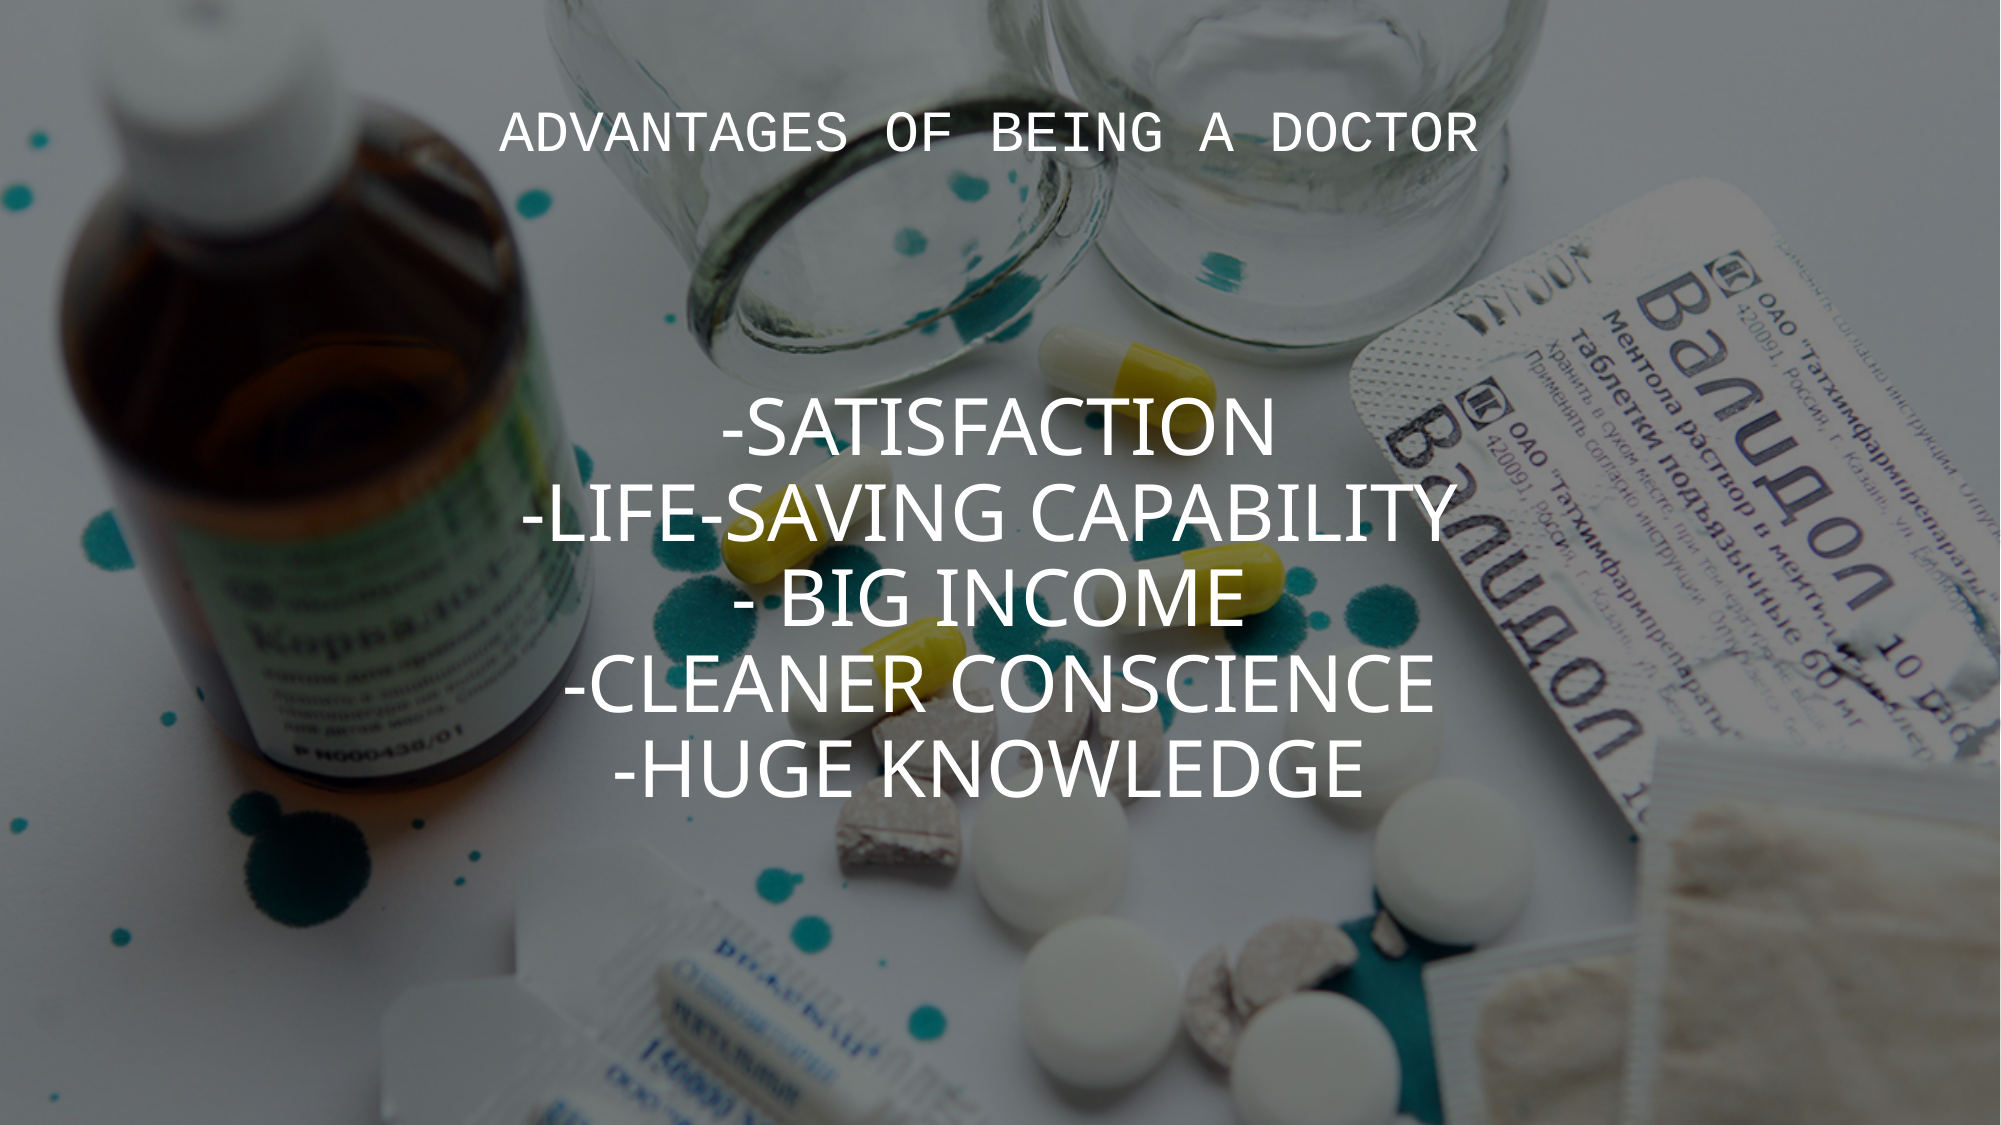

ADVANTAGES OF BEING A DOCTOR
# -SATISFACTION -LIFE-SAVING CAPABILITY  - BIG INCOME  -CLEANER CONSCIENCE -HUGE KNOWLEDGE